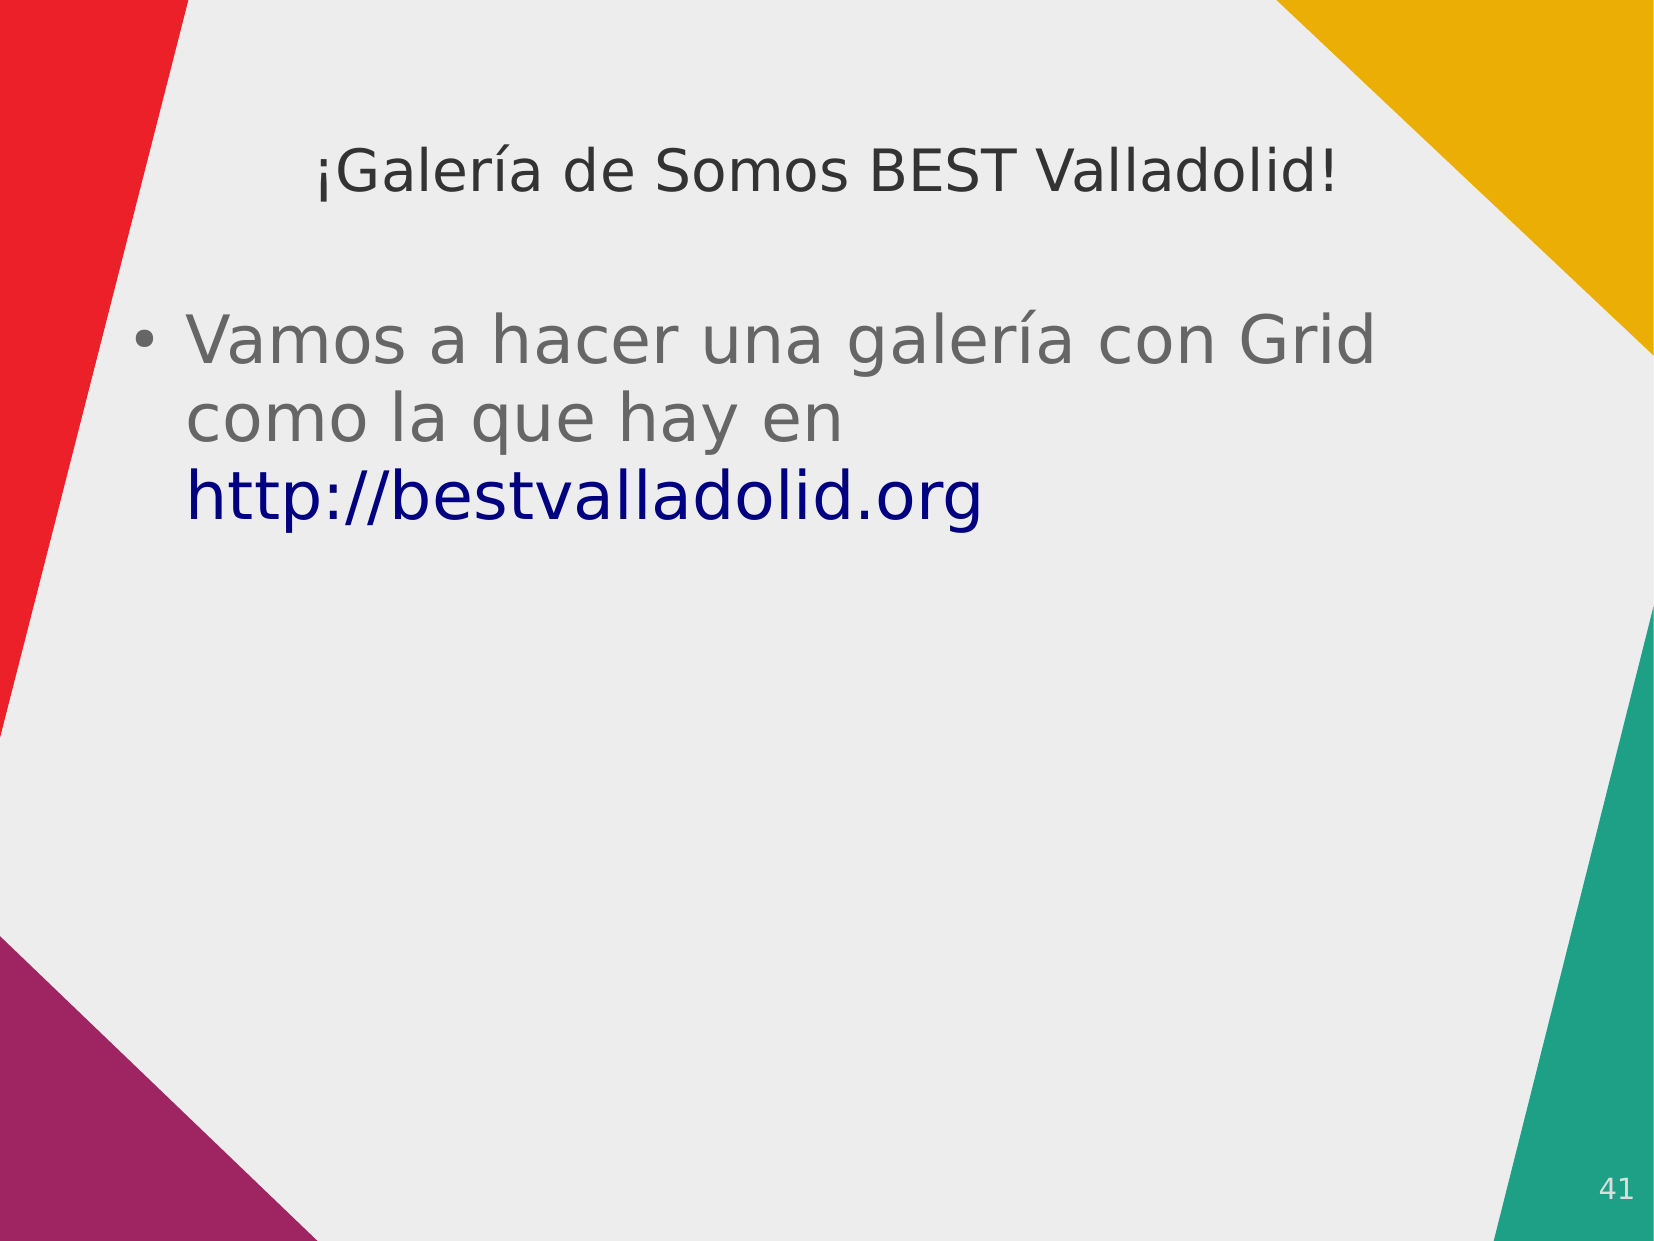

# ¡Galería de Somos BEST Valladolid!
Vamos a hacer una galería con Grid como la que hay en http://bestvalladolid.org
41